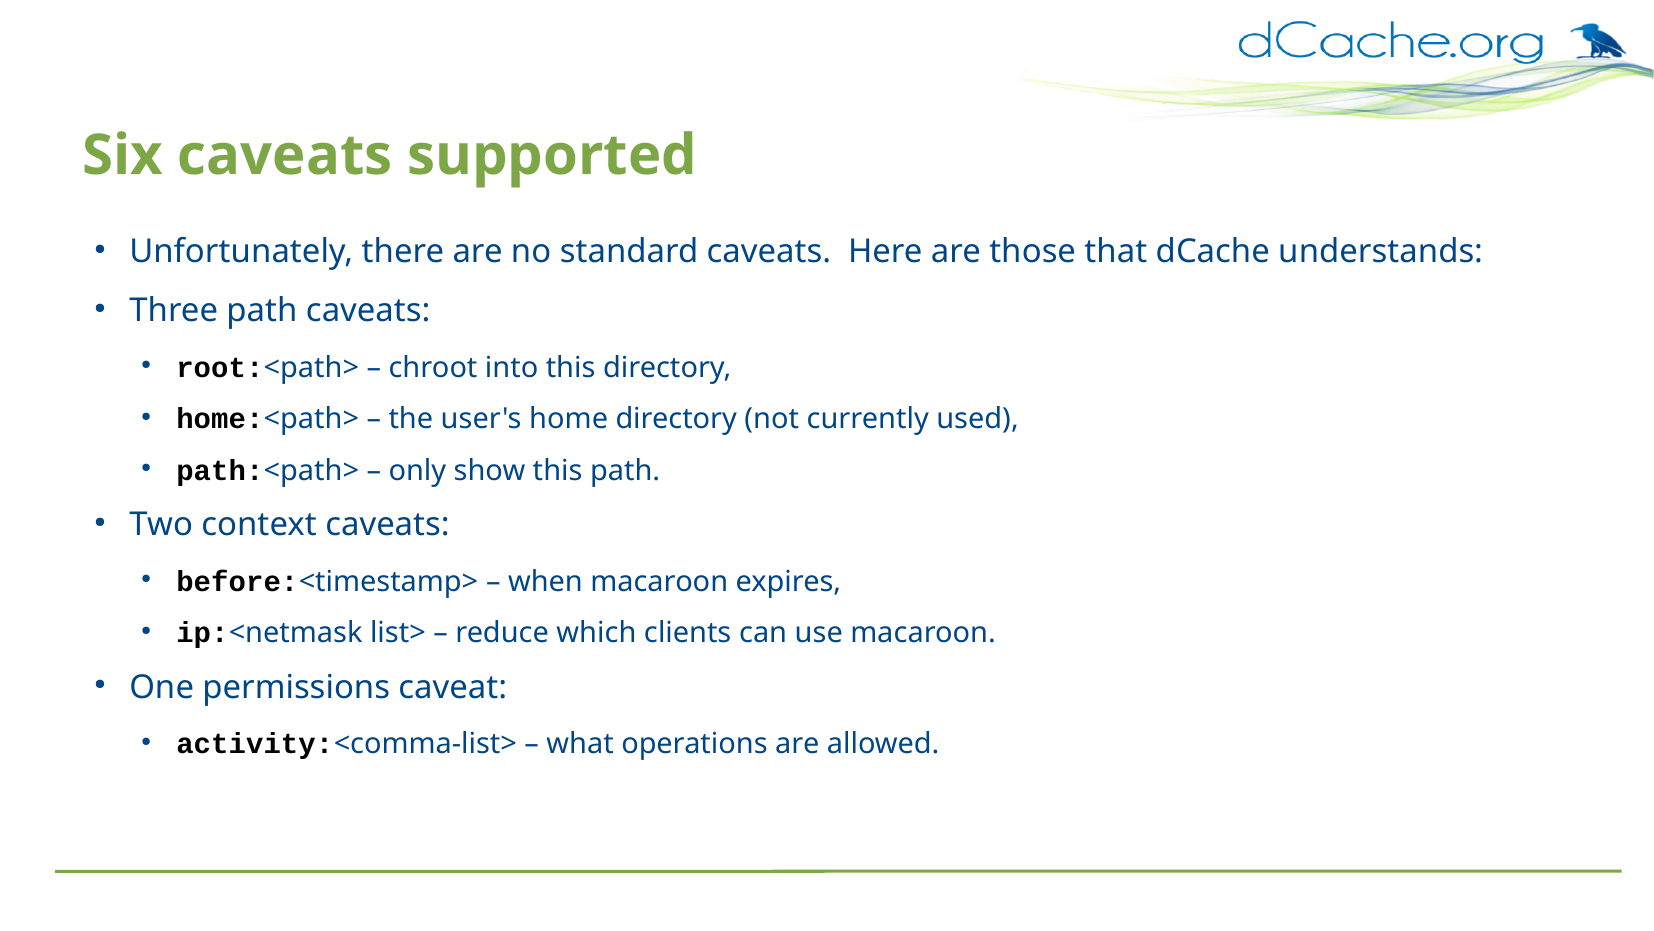

# Six caveats supported
Unfortunately, there are no standard caveats. Here are those that dCache understands:
Three path caveats:
root:<path> – chroot into this directory,
home:<path> – the user's home directory (not currently used),
path:<path> – only show this path.
Two context caveats:
before:<timestamp> – when macaroon expires,
ip:<netmask list> – reduce which clients can use macaroon.
One permissions caveat:
activity:<comma-list> – what operations are allowed.